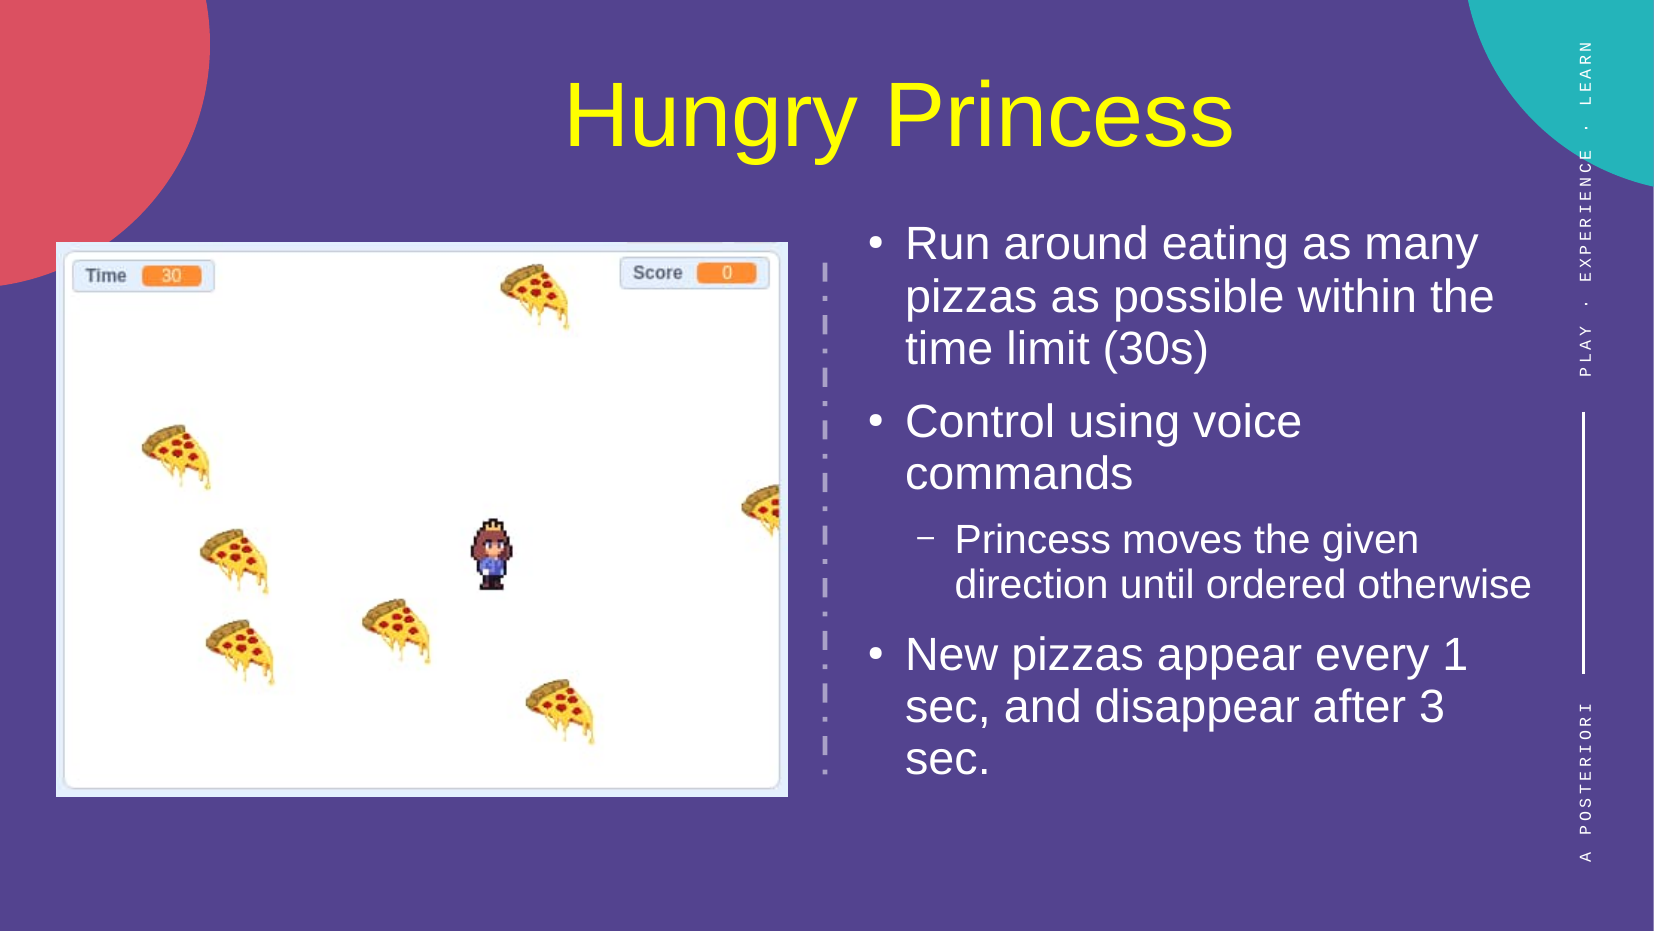

# Hungry Princess
Run around eating as many pizzas as possible within the time limit (30s)
Control using voice commands
Princess moves the given direction until ordered otherwise
New pizzas appear every 1 sec, and disappear after 3 sec.